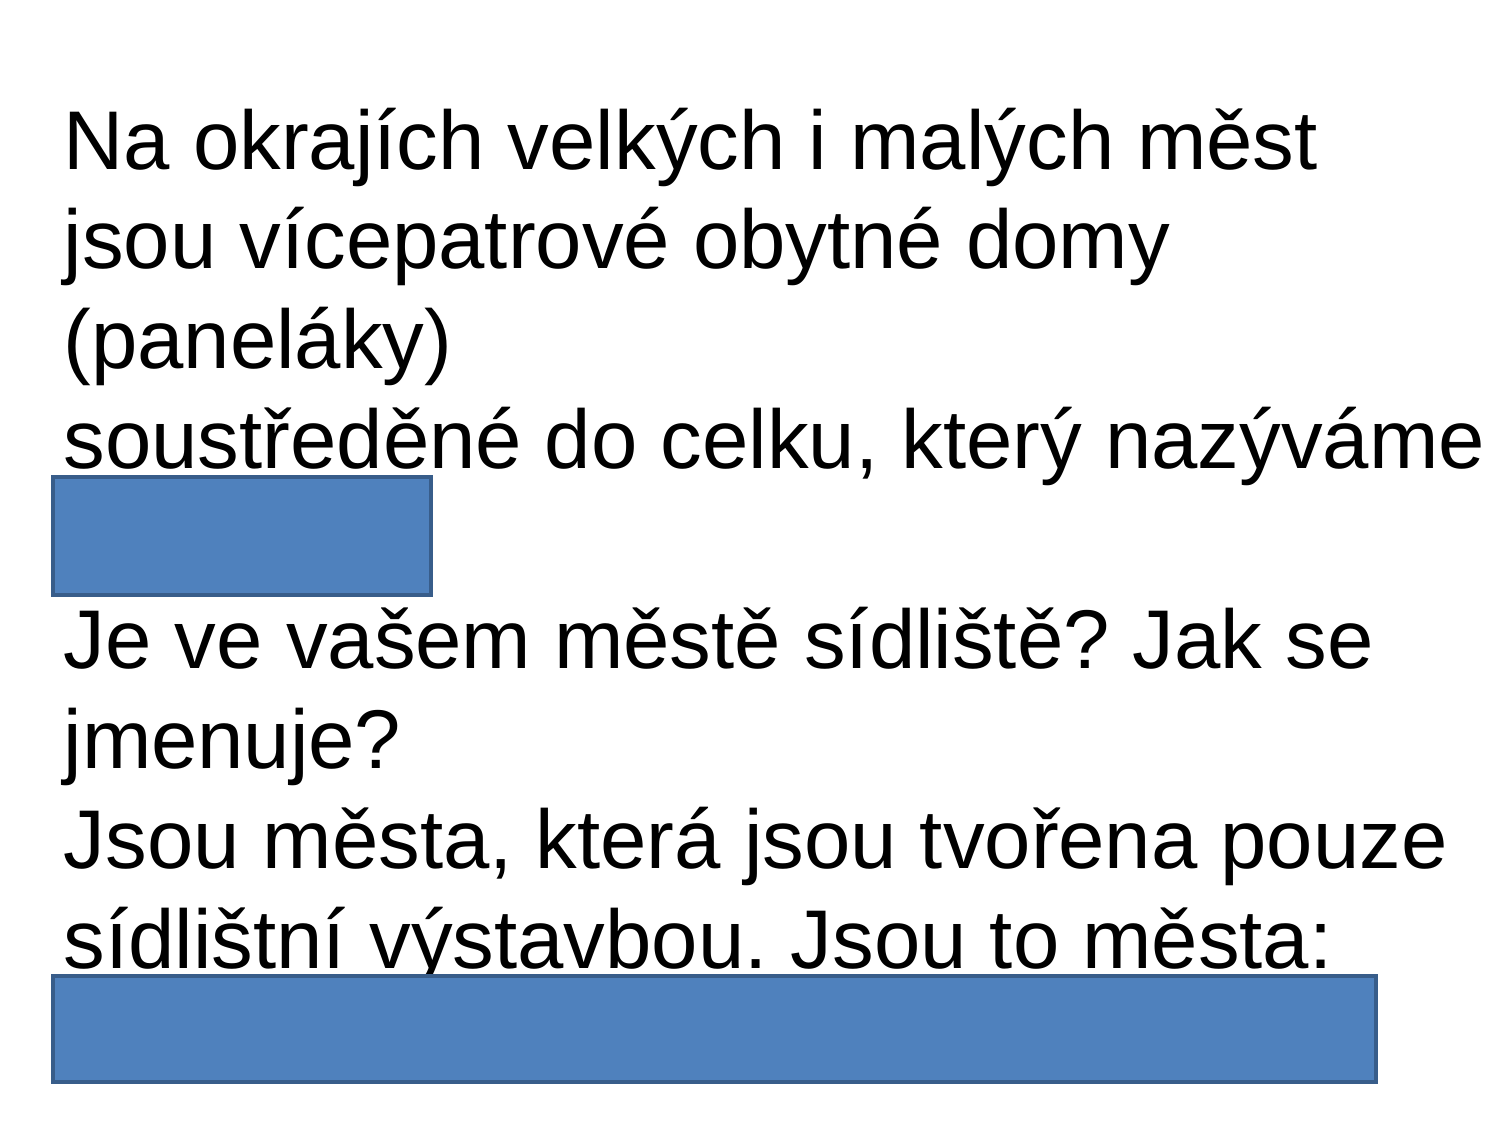

Na okrajích velkých i malých měst
jsou vícepatrové obytné domy
(paneláky)
soustředěné do celku, který nazýváme
sídliště.
Je ve vašem městě sídliště? Jak se
jmenuje?
Jsou města, která jsou tvořena pouze
sídlištní výstavbou. Jsou to města:
Most, Meziboří u Litvínova, Orlová.